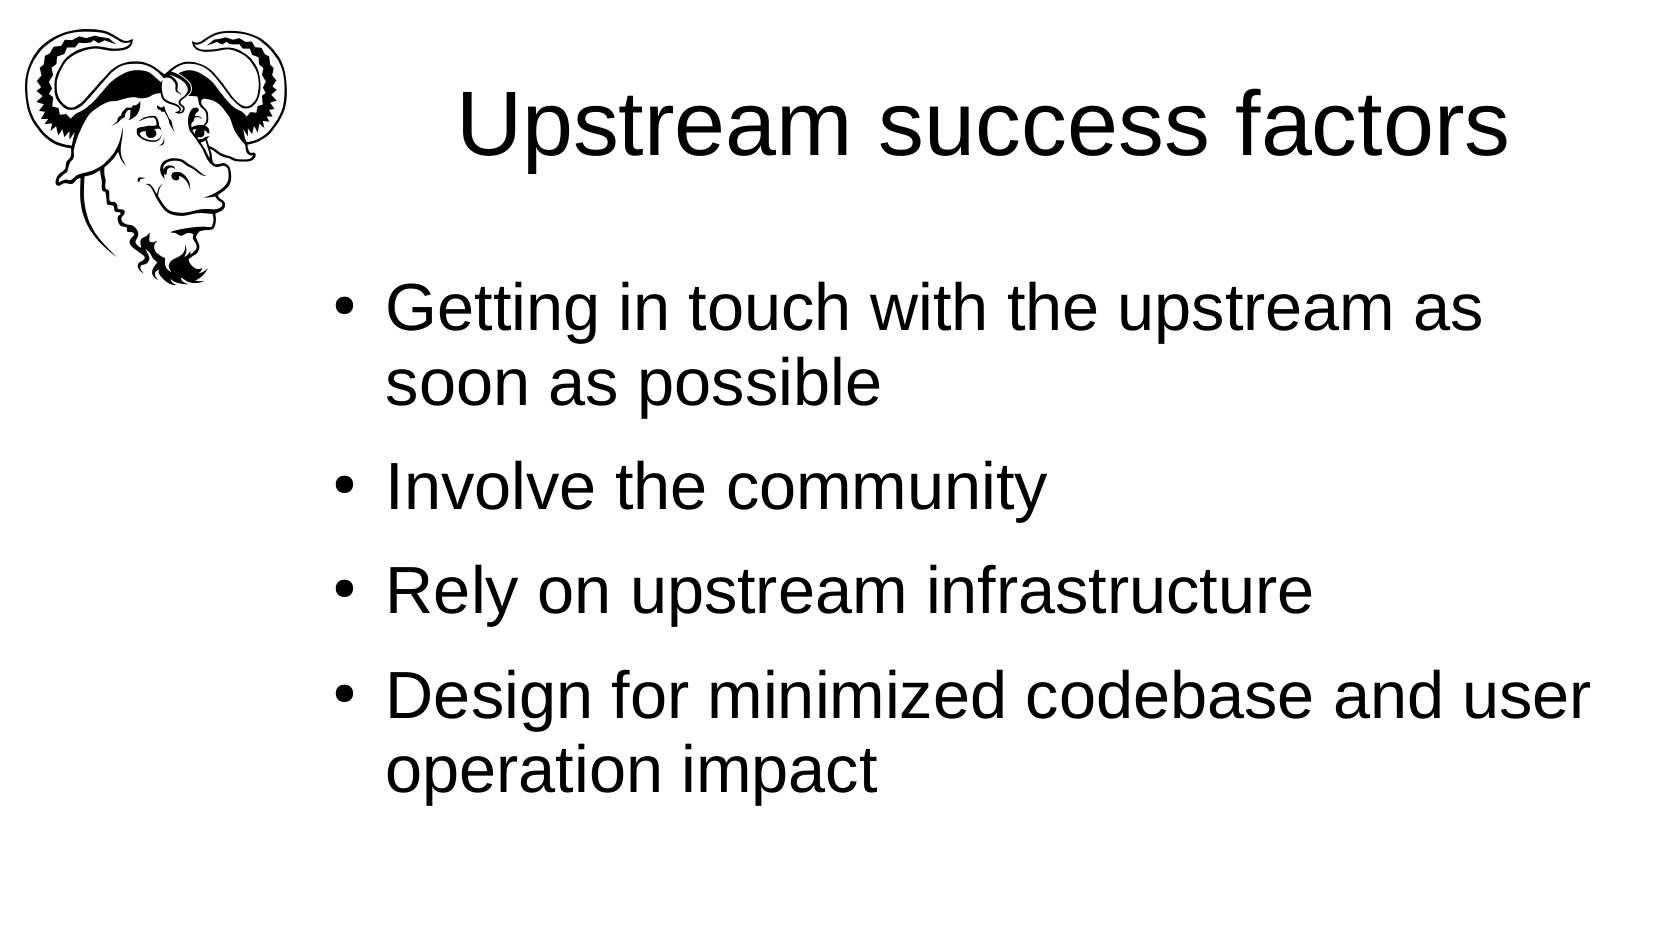

# Upstream success factors
Getting in touch with the upstream as soon as possible
Involve the community
Rely on upstream infrastructure
Design for minimized codebase and user operation impact